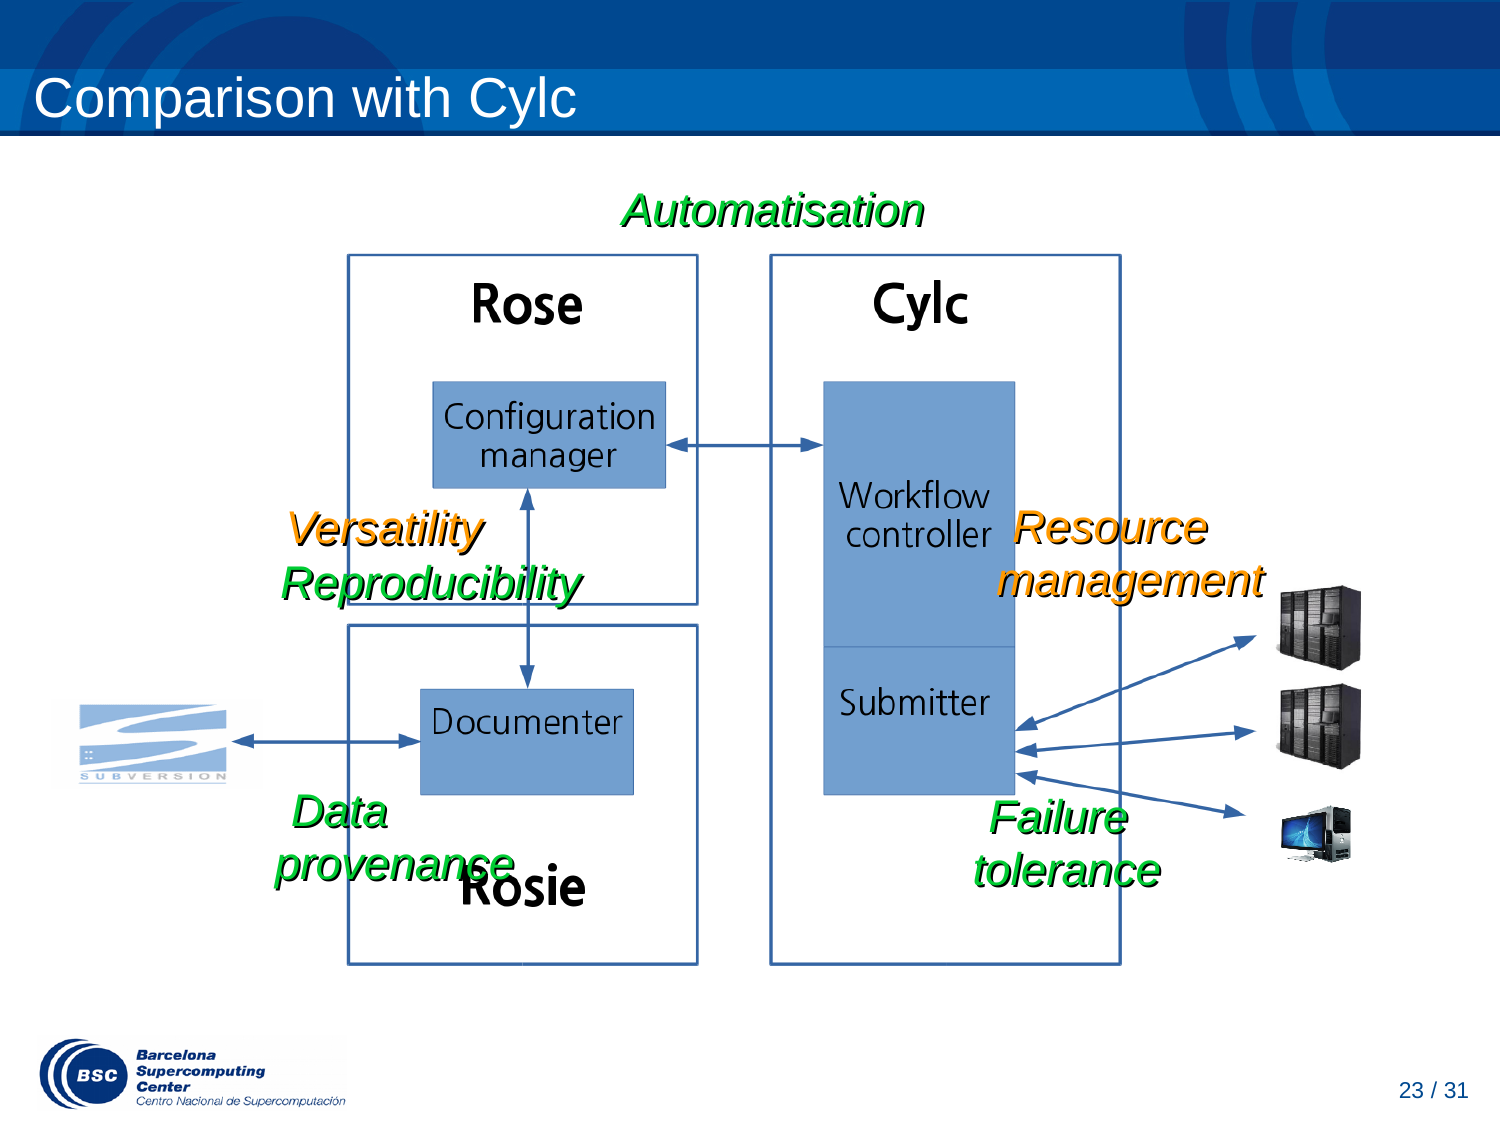

Comparison with Cylc
Automatisation
Resource management
Versatility
Reproducibility
Data provenance
Failure tolerance